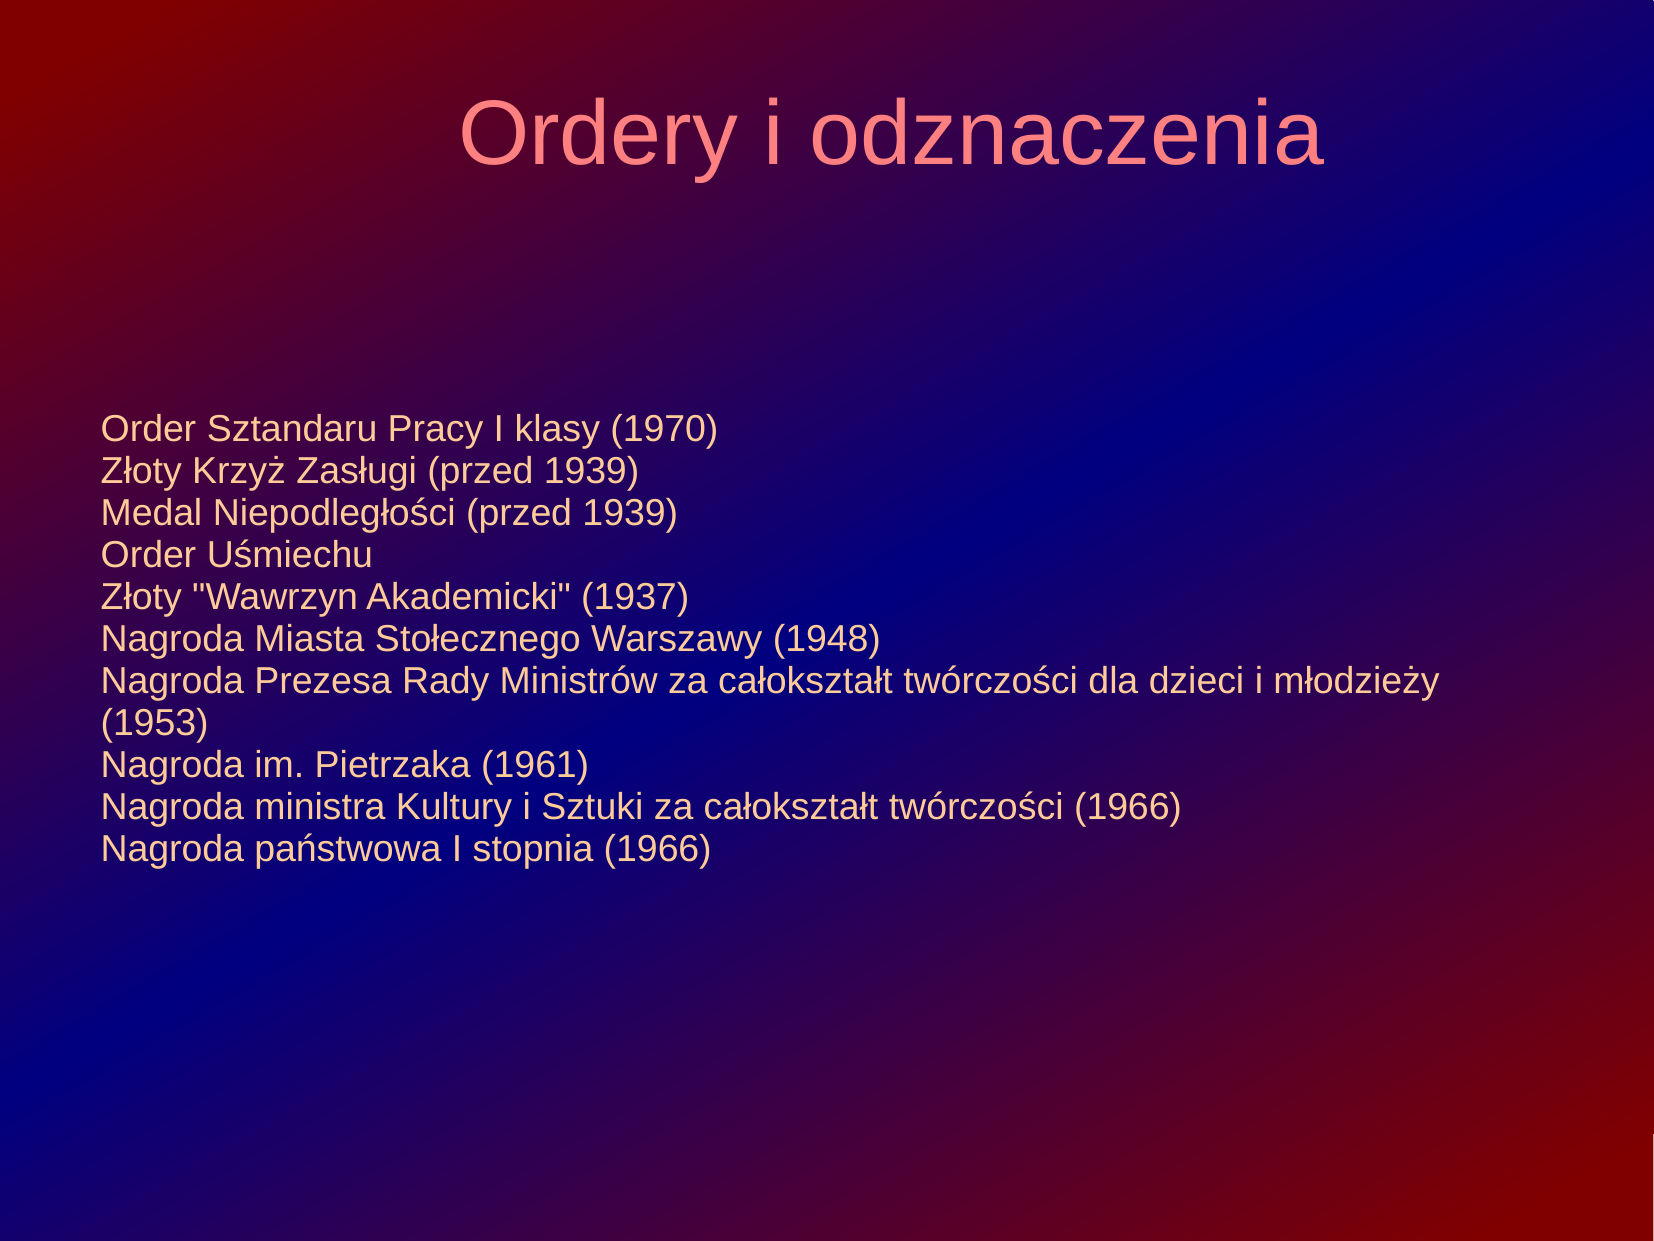

# Ordery i odznaczenia
Order Sztandaru Pracy I klasy (1970)
Złoty Krzyż Zasługi (przed 1939)
Medal Niepodległości (przed 1939)
Order Uśmiechu
Złoty "Wawrzyn Akademicki" (1937)
Nagroda Miasta Stołecznego Warszawy (1948)
Nagroda Prezesa Rady Ministrów za całokształt twórczości dla dzieci i młodzieży (1953)
Nagroda im. Pietrzaka (1961)
Nagroda ministra Kultury i Sztuki za całokształt twórczości (1966)
Nagroda państwowa I stopnia (1966)